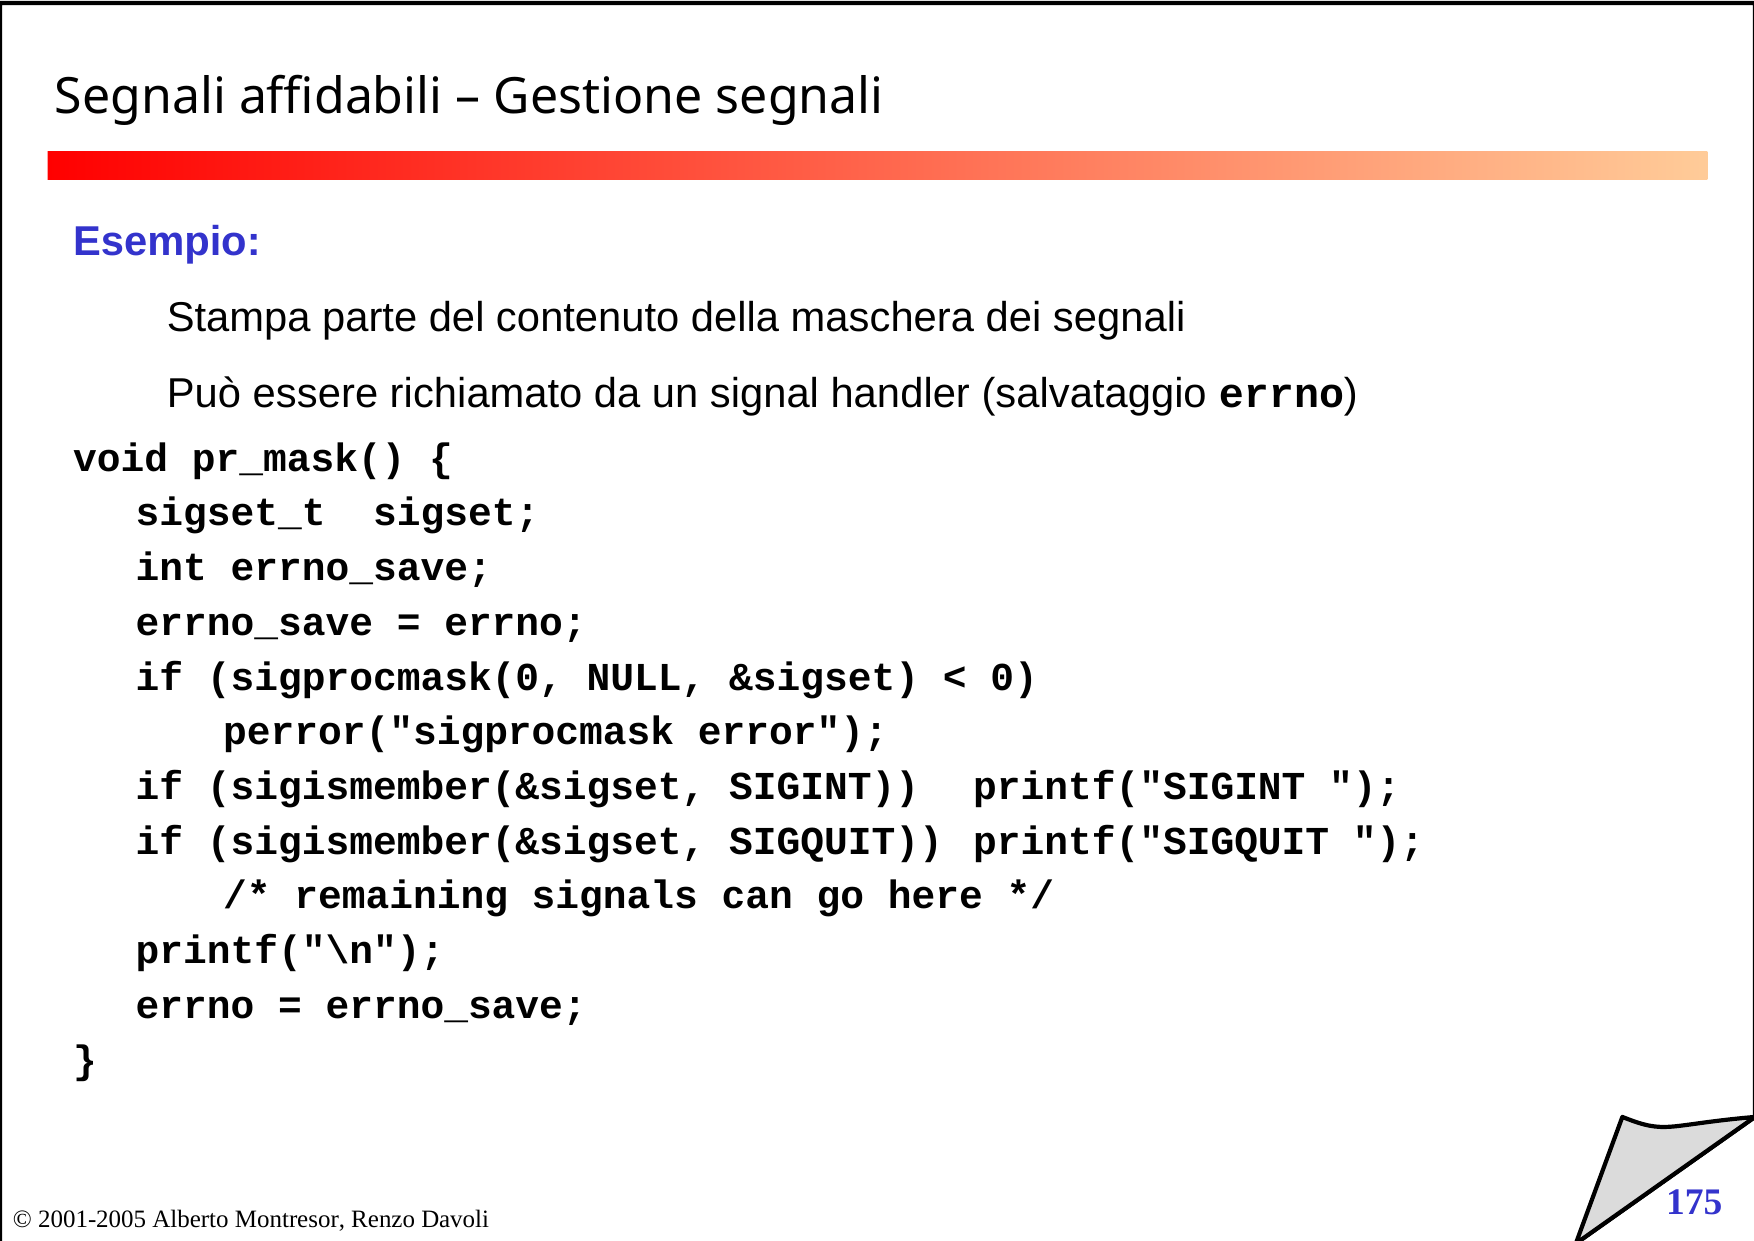

# Segnali affidabili – Gestione segnali
Esempio:
Stampa parte del contenuto della maschera dei segnali
Può essere richiamato da un signal handler (salvataggio errno)
void pr_mask() {
	sigset_t	sigset;
	int errno_save;
	errno_save = errno;
	if (sigprocmask(0, NULL, &sigset) < 0)
		perror("sigprocmask error");
	if (sigismember(&sigset, SIGINT))	printf("SIGINT ");
	if (sigismember(&sigset, SIGQUIT))	printf("SIGQUIT ");
		/* remaining signals can go here */
	printf("\n");
	errno = errno_save;
}